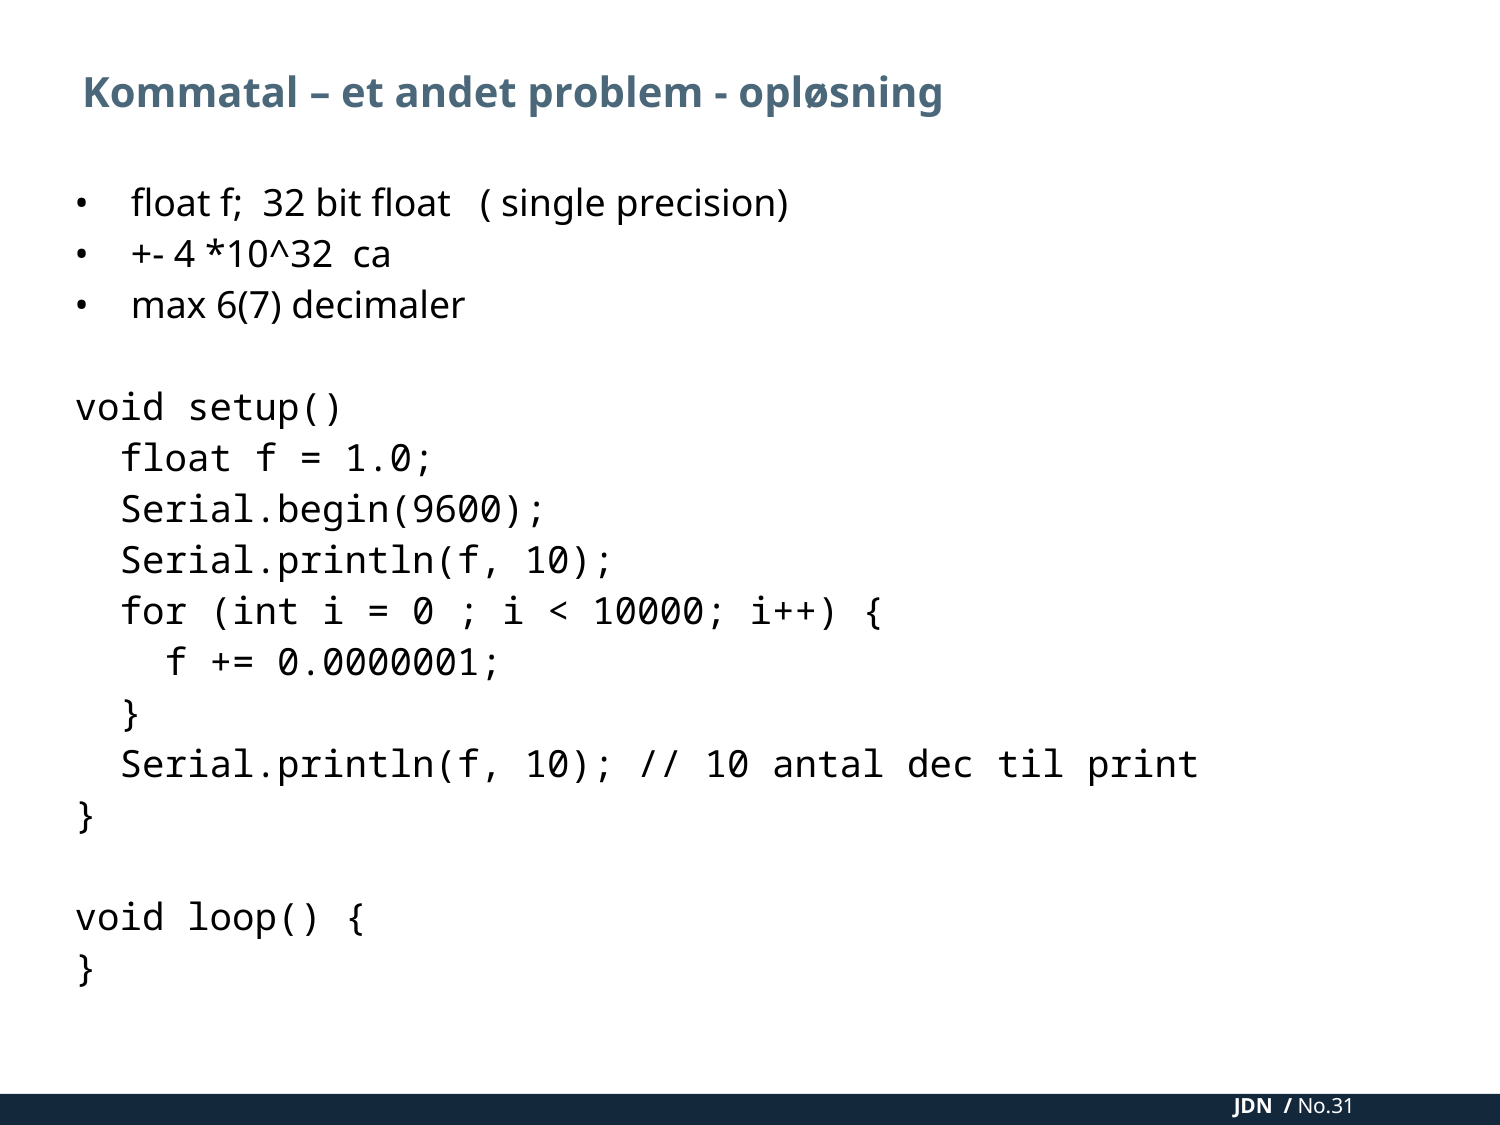

# Kommatal – et andet problem - opløsning
float f; 32 bit float ( single precision)
+- 4 *10^32 ca
max 6(7) decimaler
void setup()
 float f = 1.0;
 Serial.begin(9600);
 Serial.println(f, 10);
 for (int i = 0 ; i < 10000; i++) {
 f += 0.0000001;
 }
 Serial.println(f, 10); // 10 antal dec til print
}
void loop() {
}